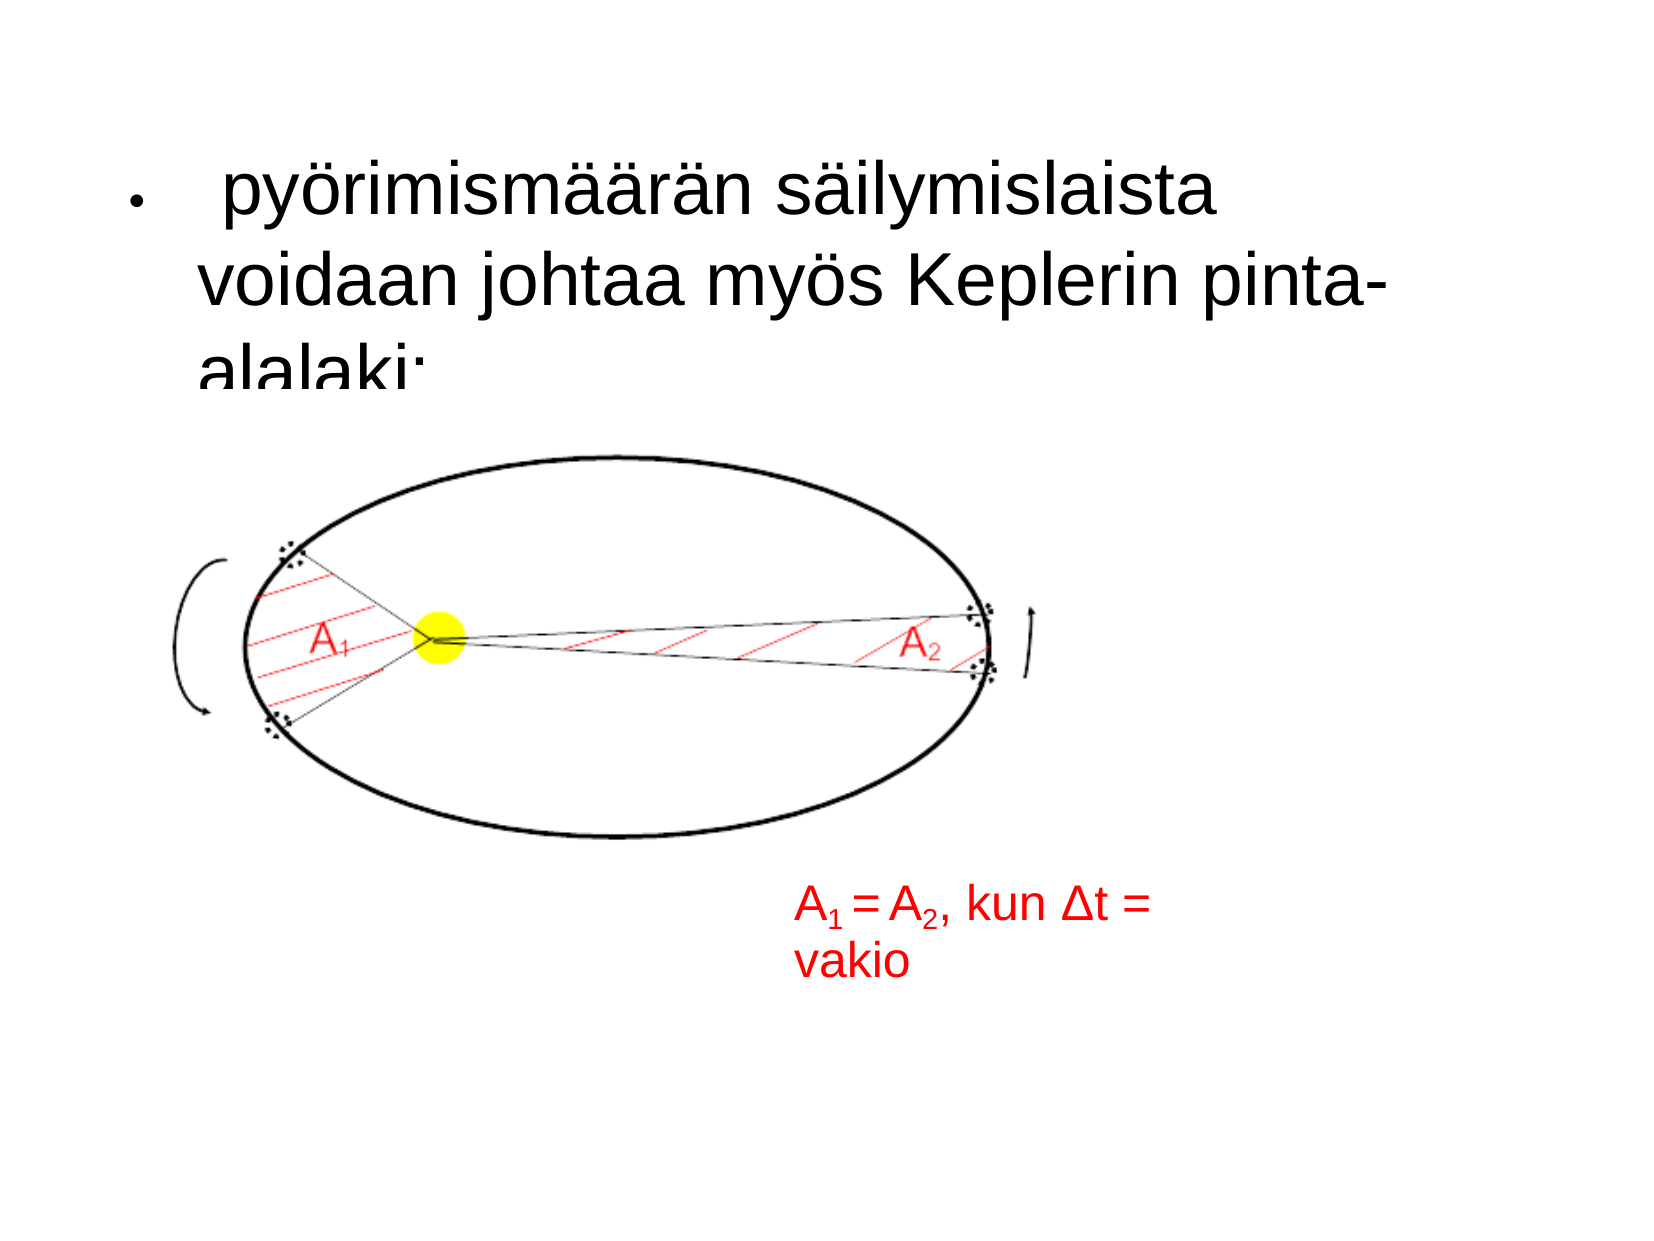

pyörimismäärän säilymislaista voidaan johtaa myös Keplerin pinta-alalaki:
A1 = A2, kun Δt = vakio